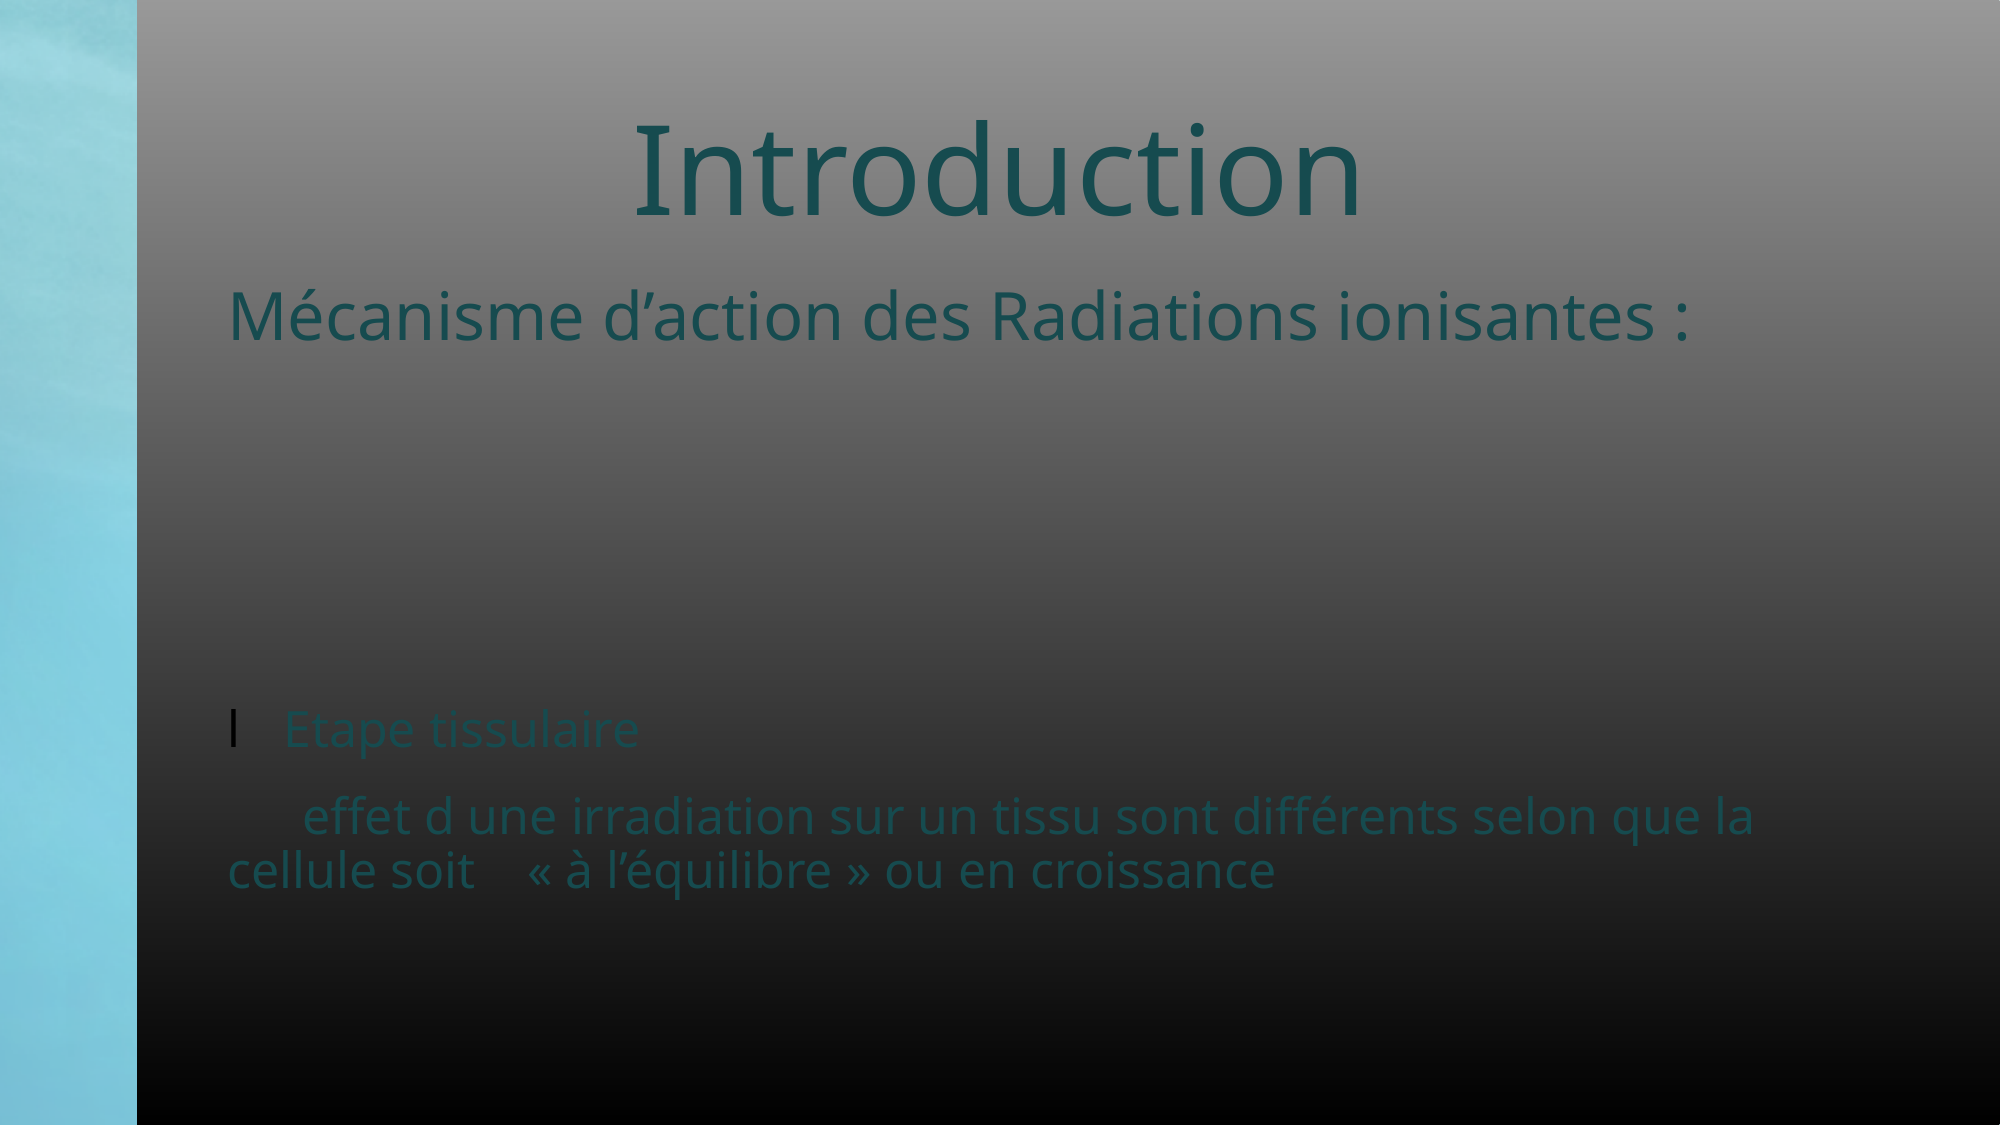

# Introduction
Mécanisme d’action des Radiations ionisantes :
Etape tissulaire
	effet d une irradiation sur un tissu sont différents selon que la cellule soit	« à l’équilibre » ou en croissance